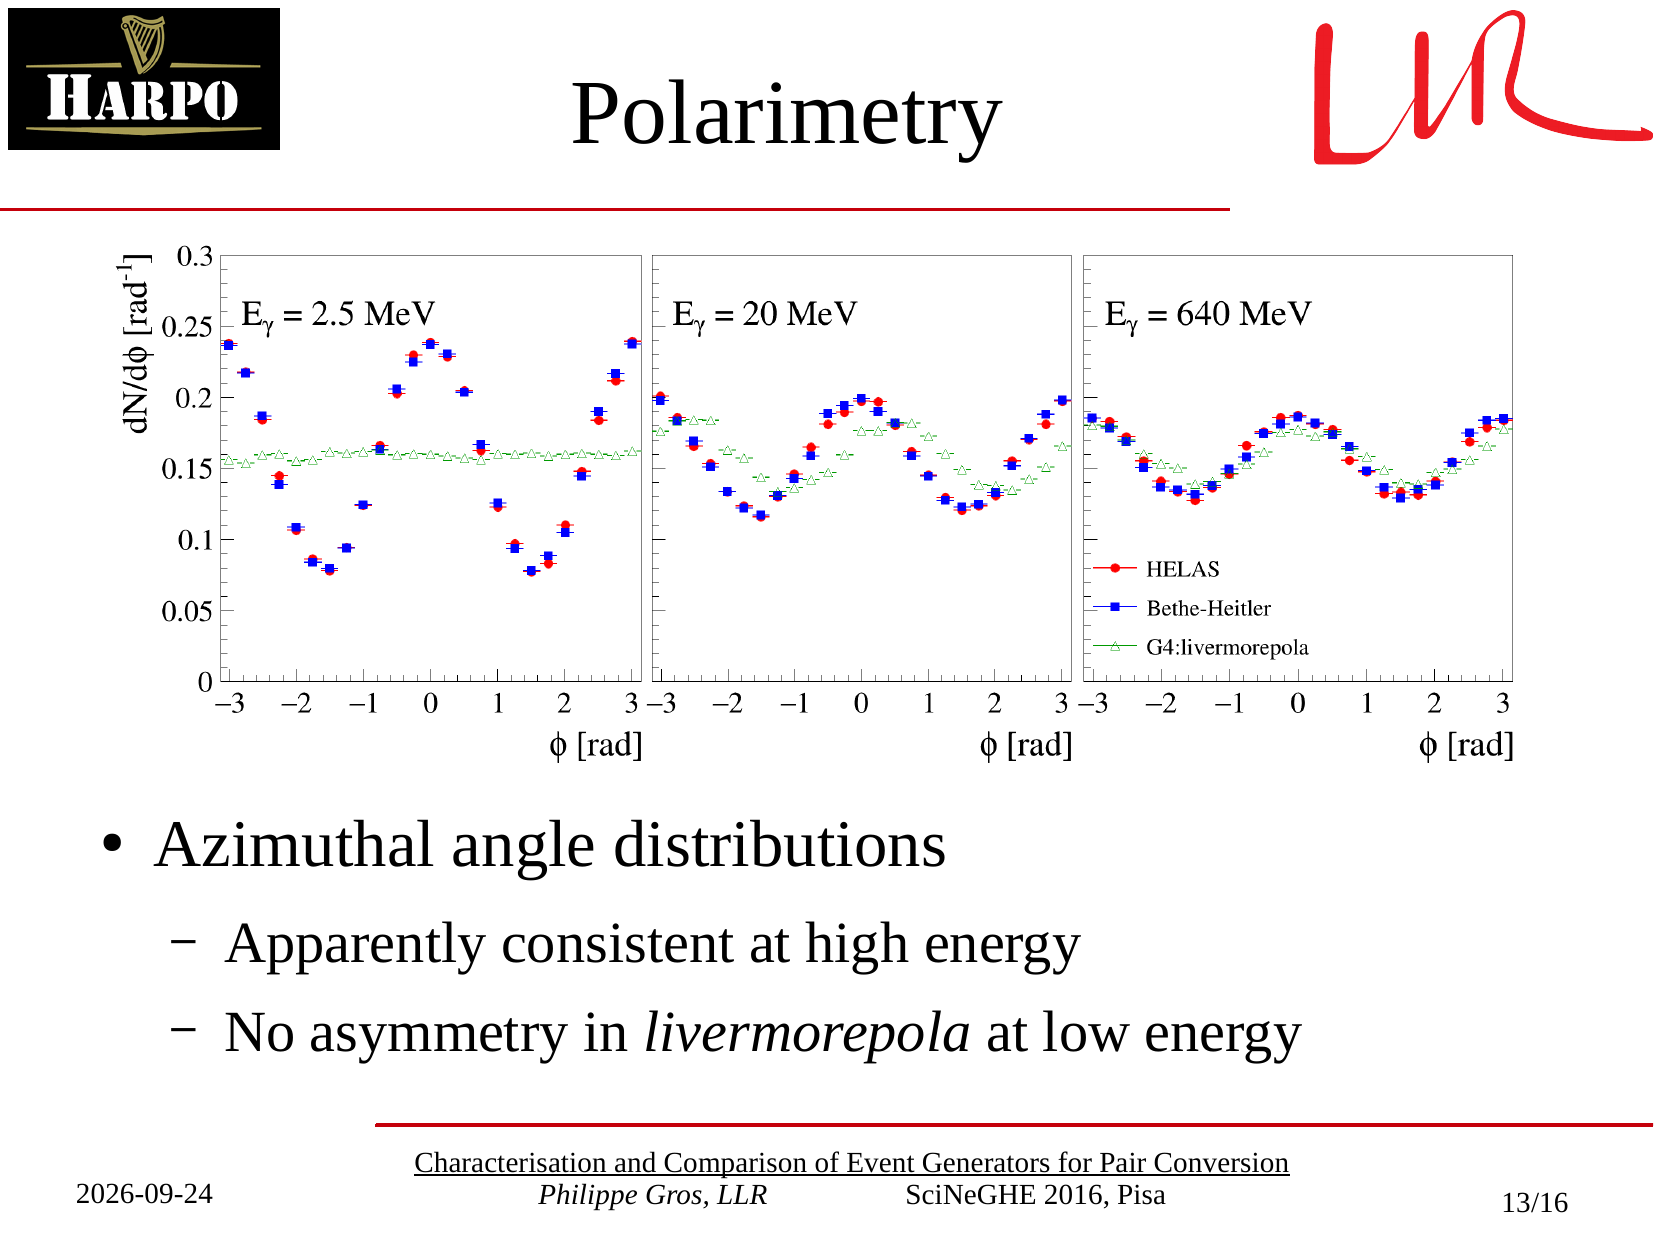

# Polarimetry
Azimuthal angle distributions
Apparently consistent at high energy
No asymmetry in livermorepola at low energy
13